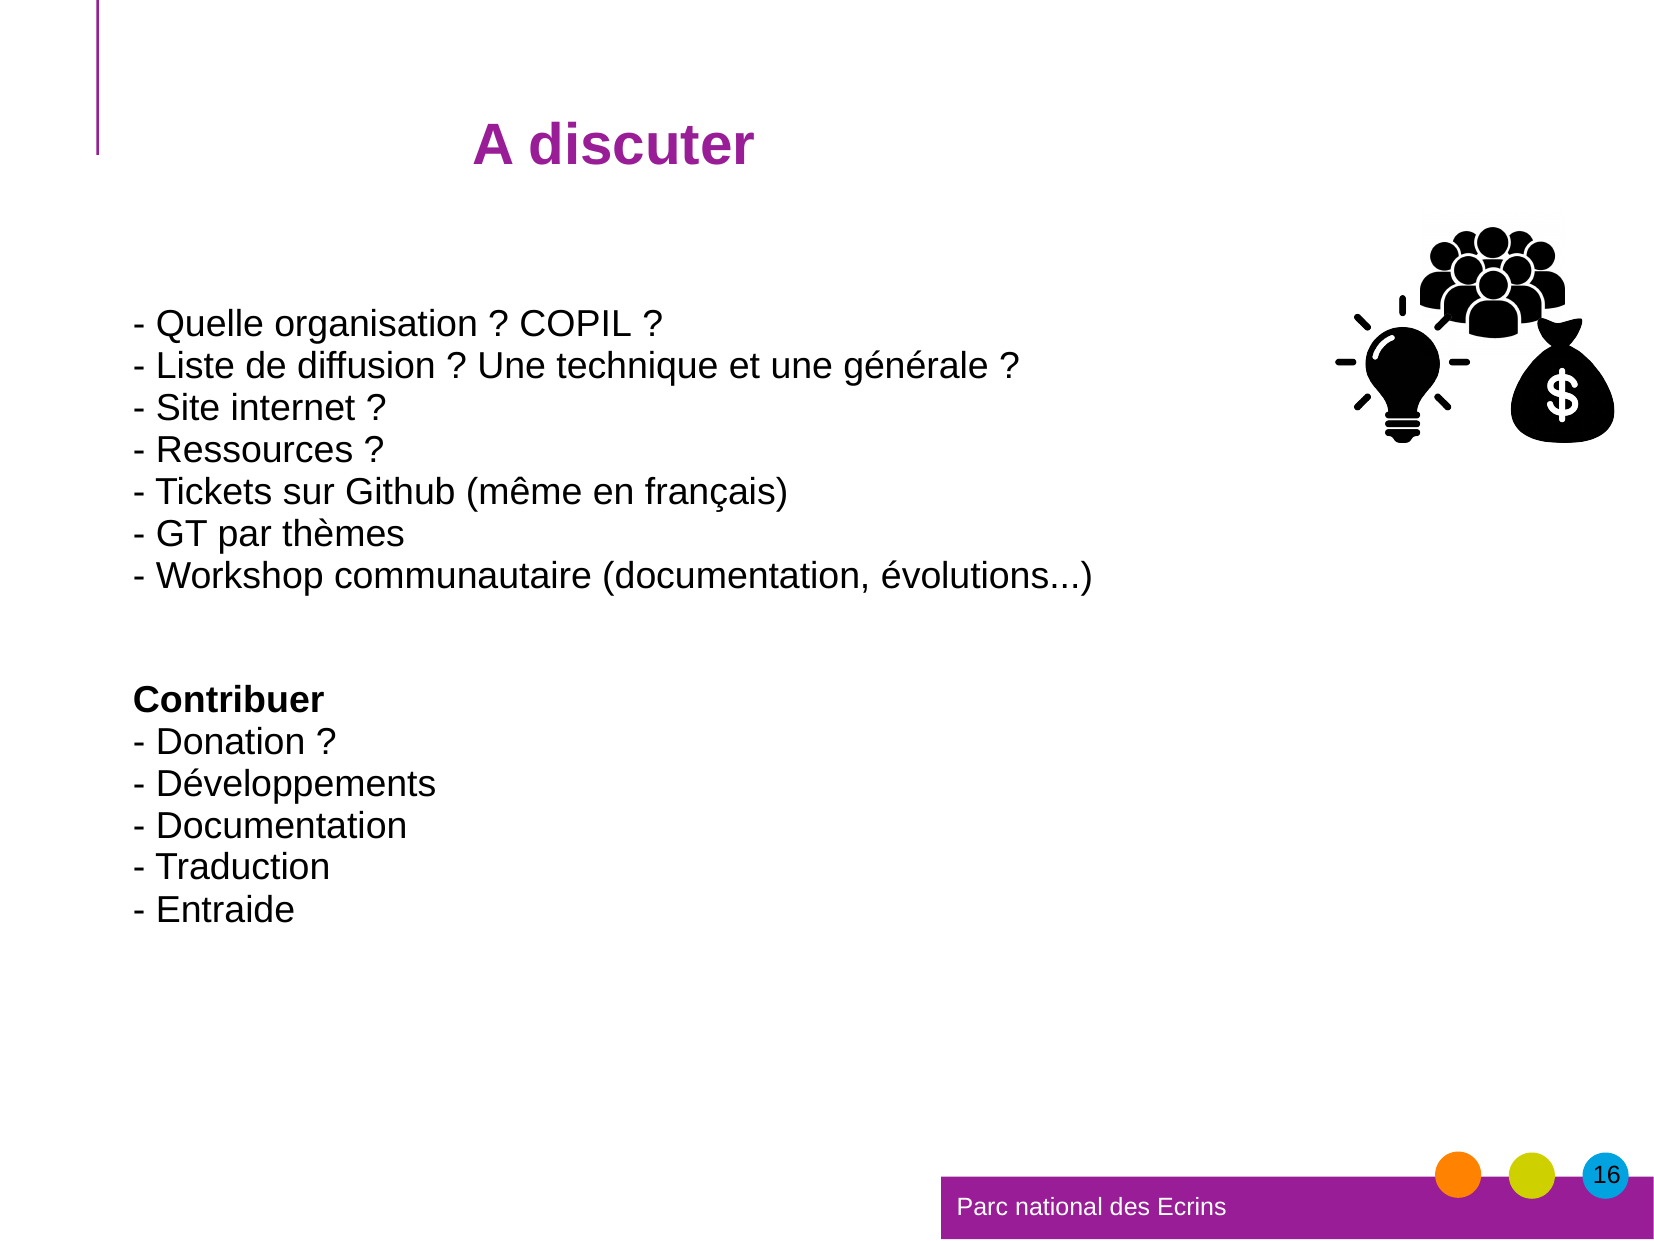

# A discuter
- Quelle organisation ? COPIL ?
- Liste de diffusion ? Une technique et une générale ?
- Site internet ?
- Ressources ?
- Tickets sur Github (même en français)
- GT par thèmes
- Workshop communautaire (documentation, évolutions...)
Contribuer
- Donation ?
- Développements
- Documentation
- Traduction
- Entraide